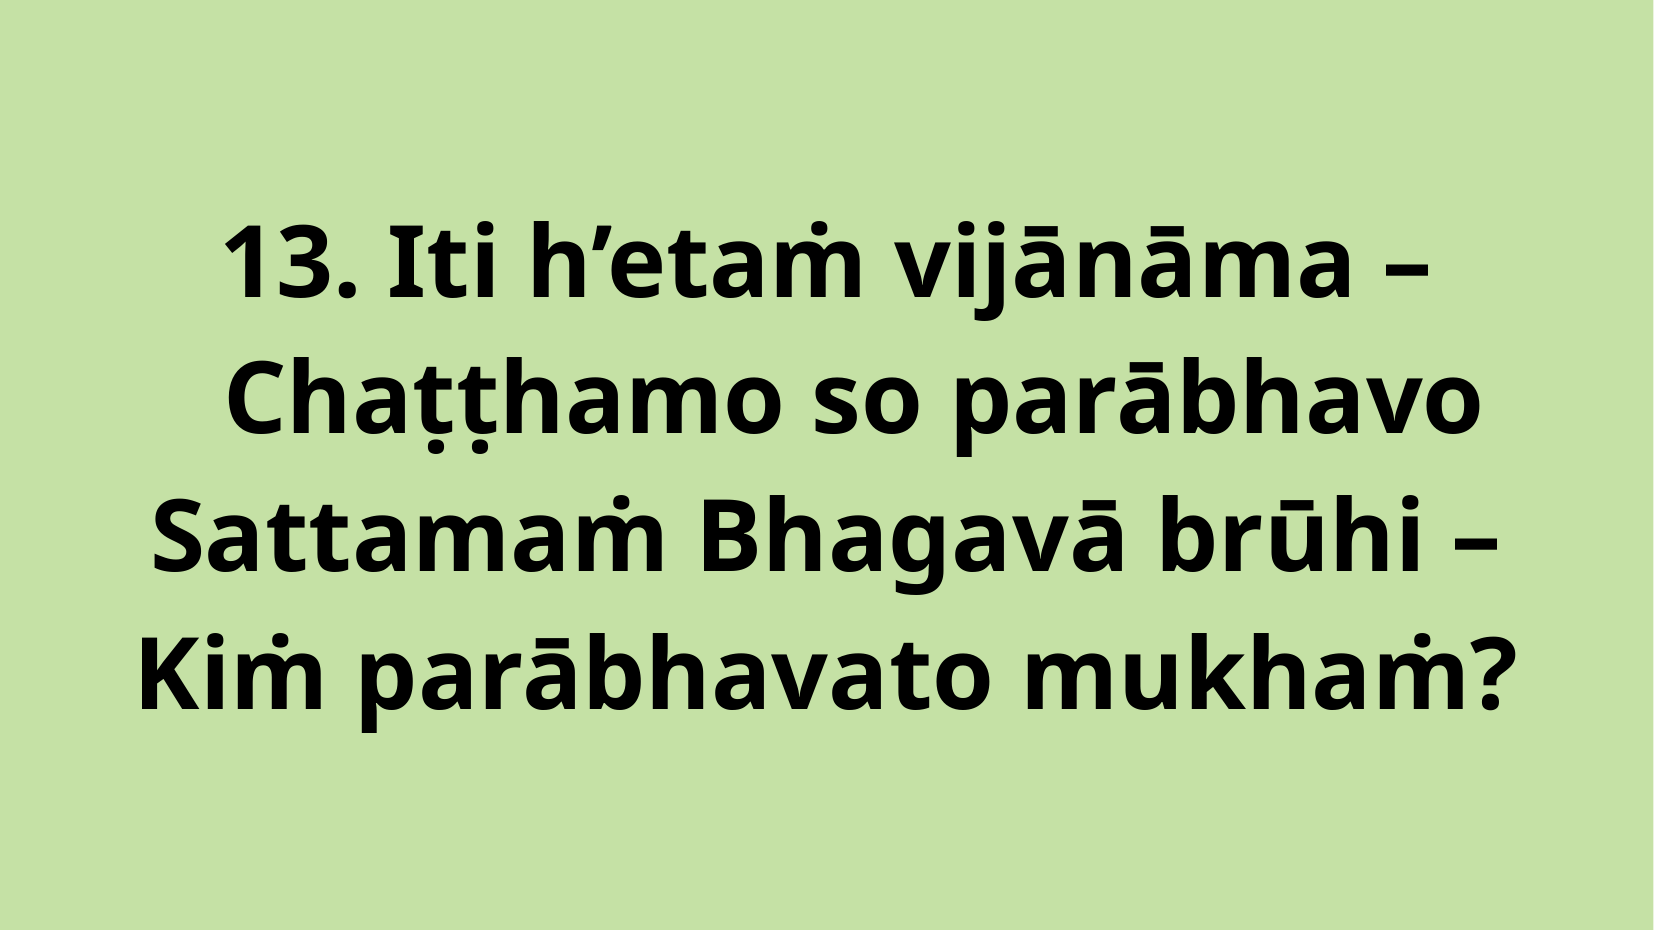

# 13. Iti h’etaṁ vijānāma – Chaṭṭhamo so parābhavo
Sattamaṁ Bhagavā brūhi –
Kiṁ parābhavato mukhaṁ?